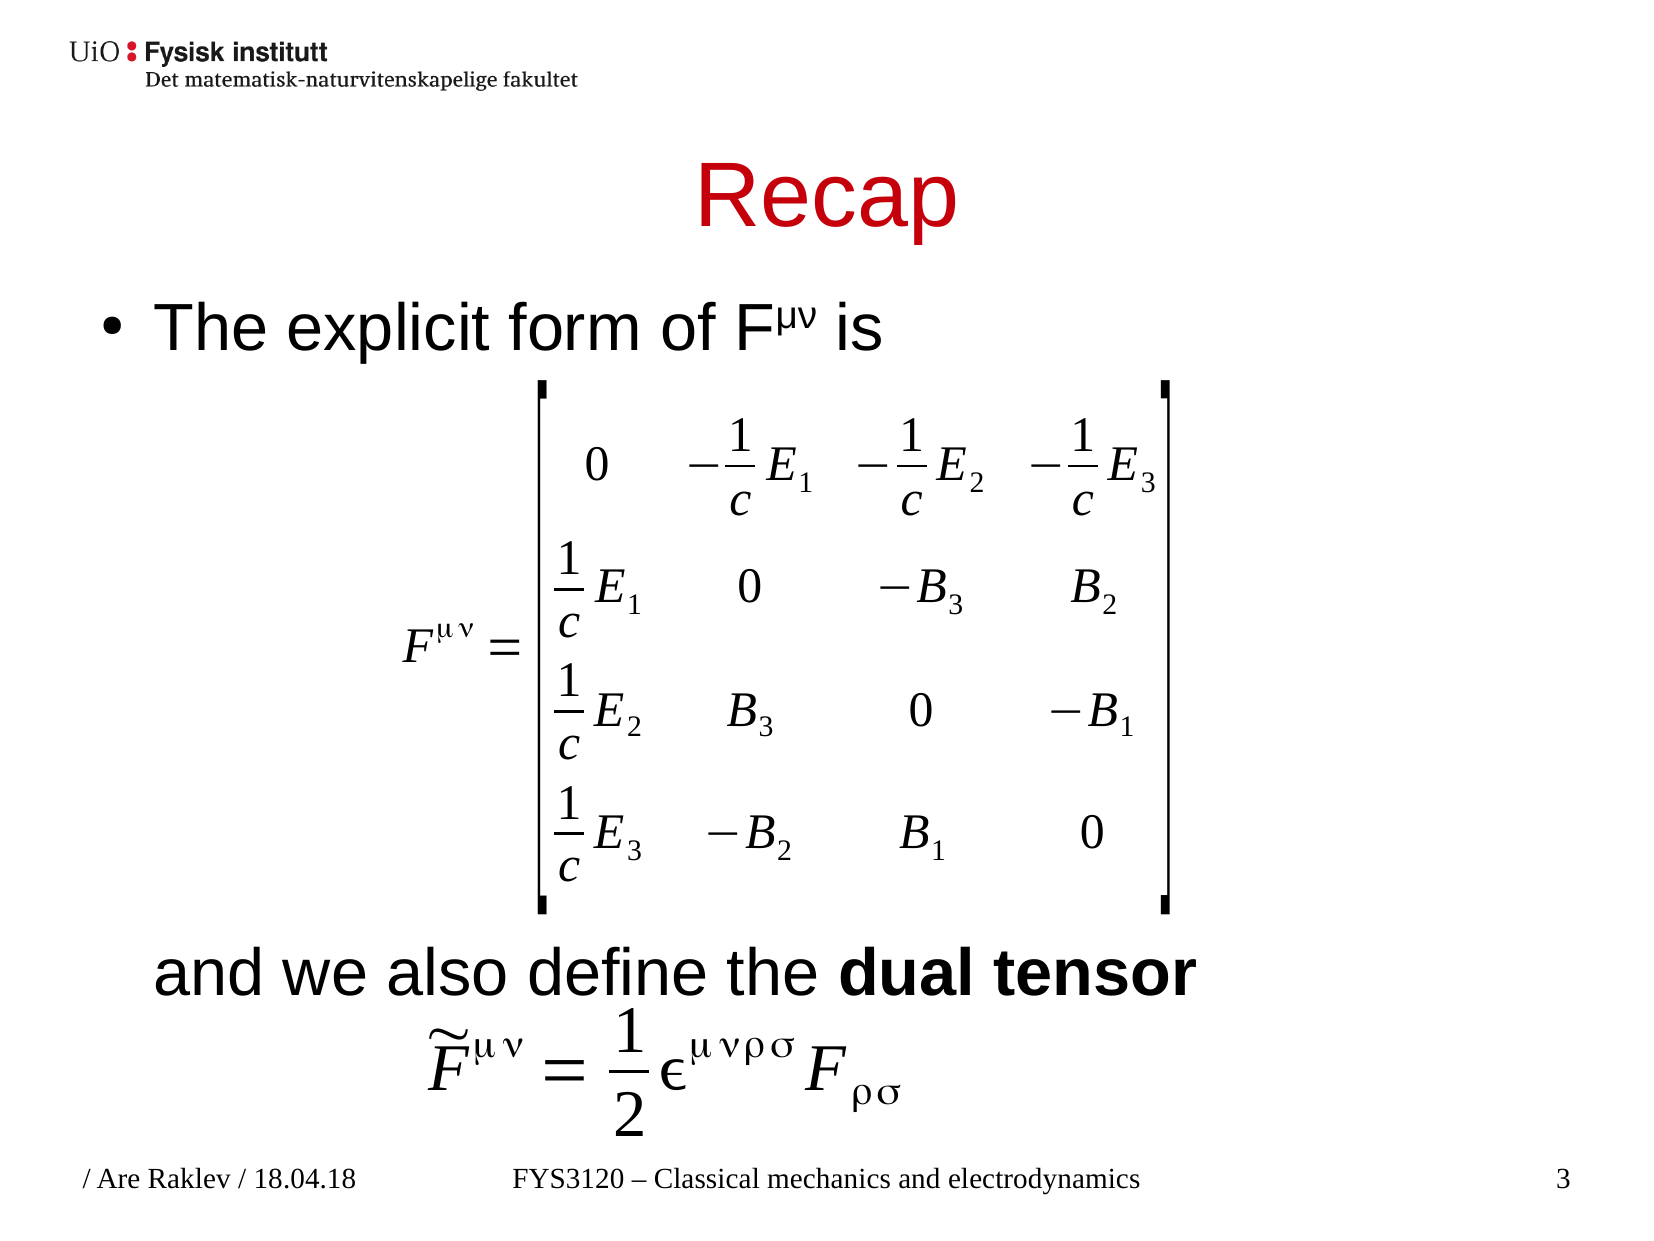

# Recap
The explicit form of Fμν is
and we also define the dual tensor
/ Are Raklev / 18.04.18
FYS3120 – Classical mechanics and electrodynamics
3